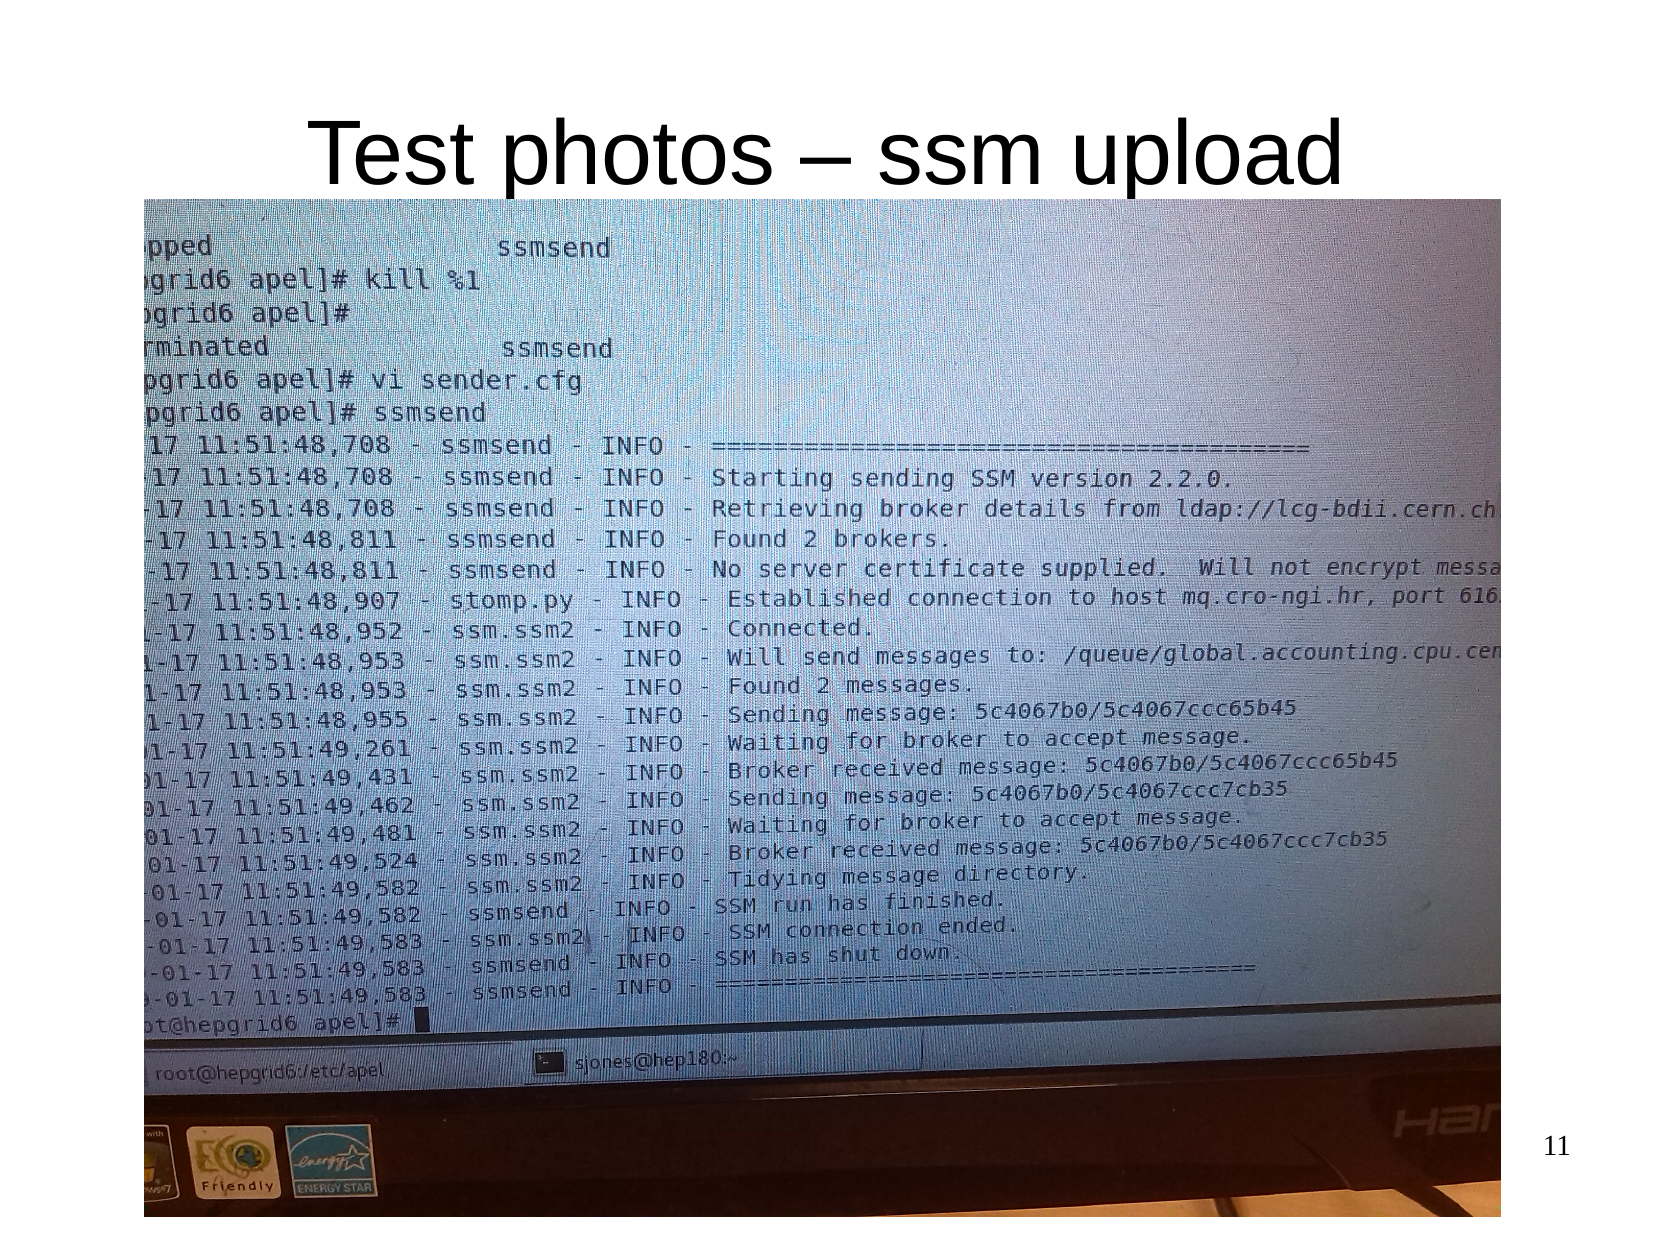

# Test photos – ssm upload
11